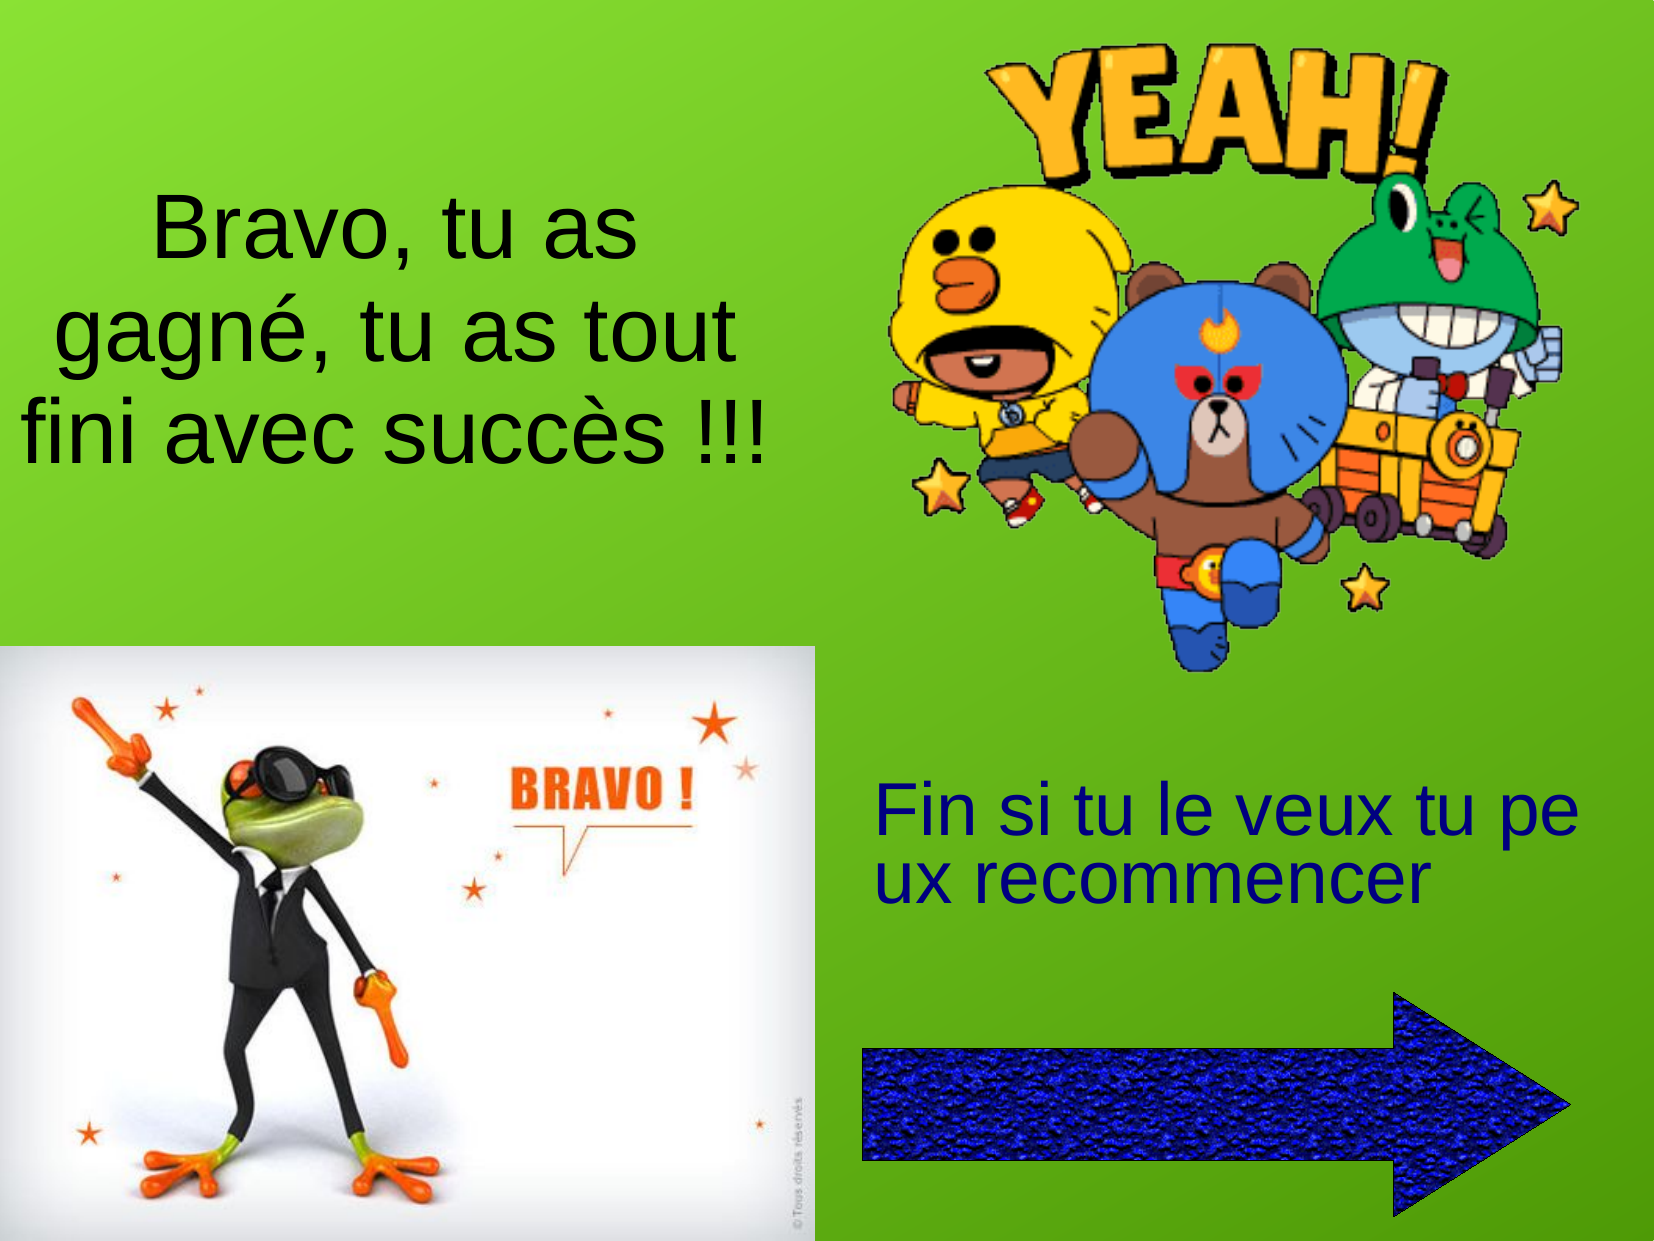

# Bravo, tu as gagné, tu as tout fini avec succès !!!
Fin si tu le veux tu peux recommencer